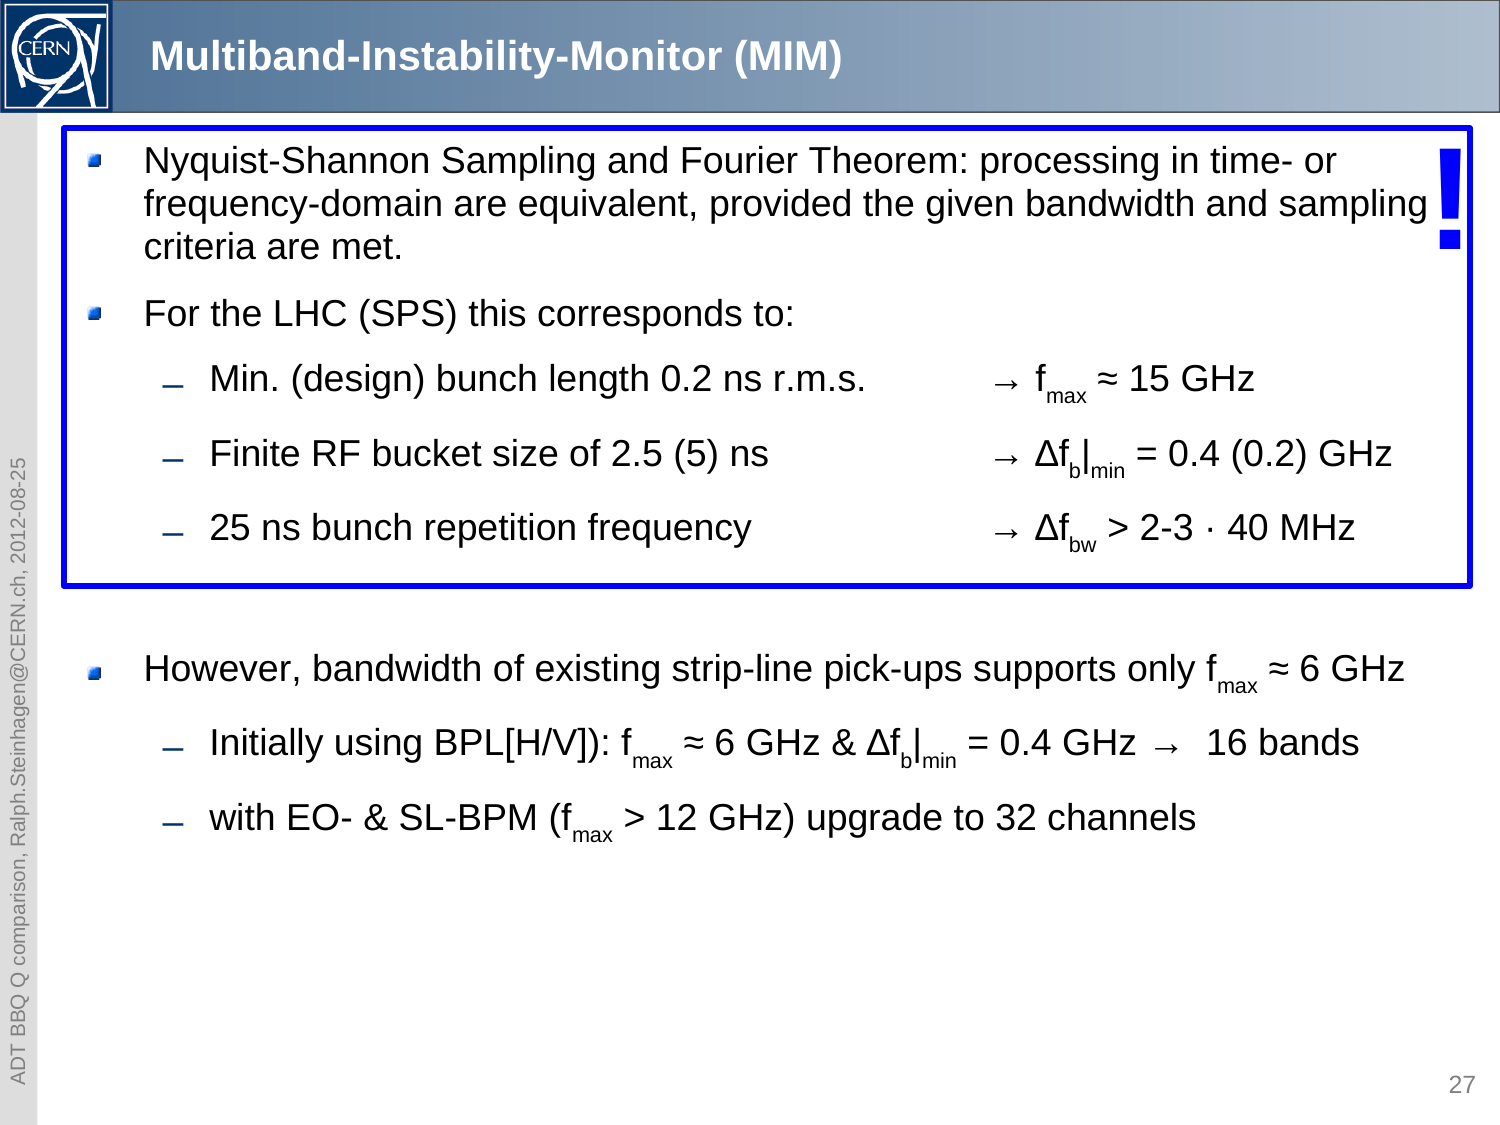

# Multiband-Instability-Monitor (MIM)
!
Nyquist-Shannon Sampling and Fourier Theorem: processing in time- or frequency-domain are equivalent, provided the given bandwidth and sampling criteria are met.
For the LHC (SPS) this corresponds to:
Min. (design) bunch length 0.2 ns r.m.s.	→ fmax ≈ 15 GHz
Finite RF bucket size of 2.5 (5) ns 		→ ∆fb|min = 0.4 (0.2) GHz
25 ns bunch repetition frequency		→ ∆fbw > 2-3 · 40 MHz
However, bandwidth of existing strip-line pick-ups supports only fmax ≈ 6 GHz
Initially using BPL[H/V]): fmax ≈ 6 GHz & ∆fb|min = 0.4 GHz → 16 bands
with EO- & SL-BPM (fmax > 12 GHz) upgrade to 32 channels